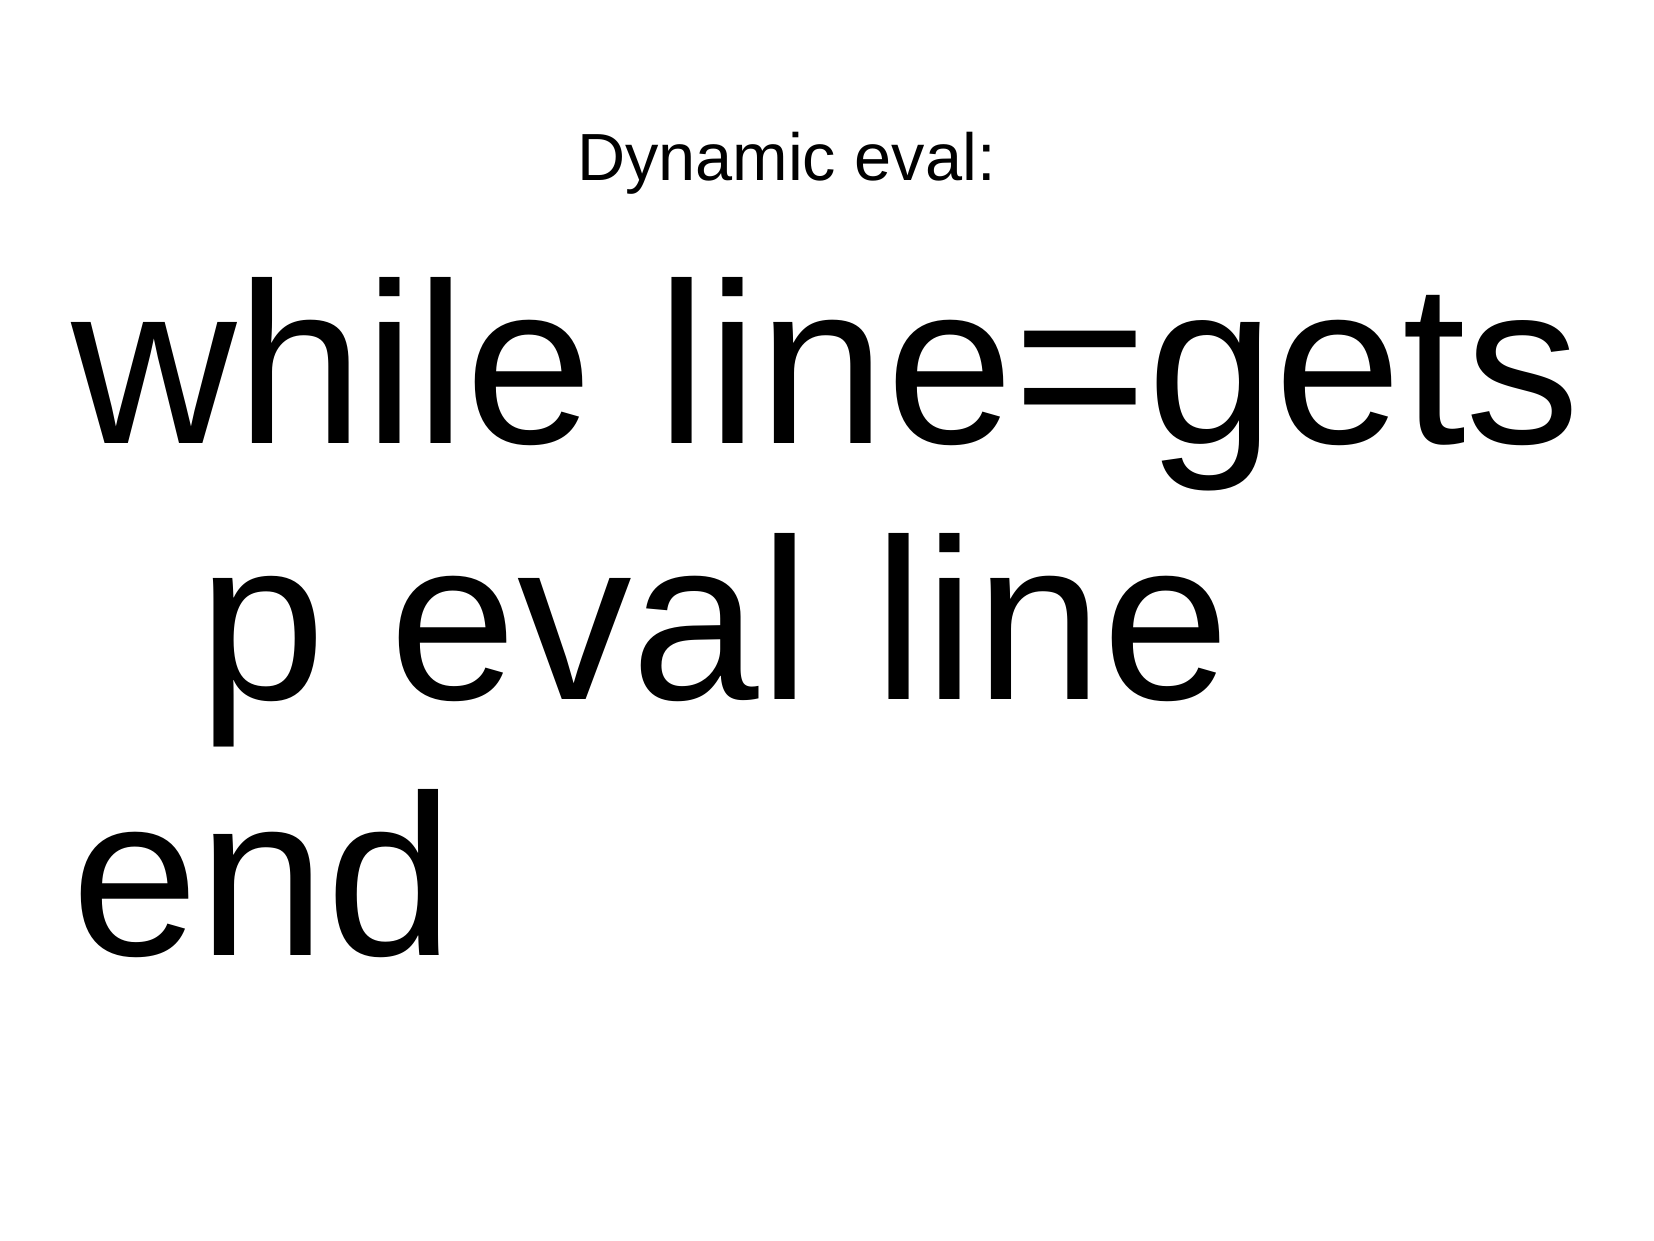

Dynamic eval:
while line=gets
 p eval line
end